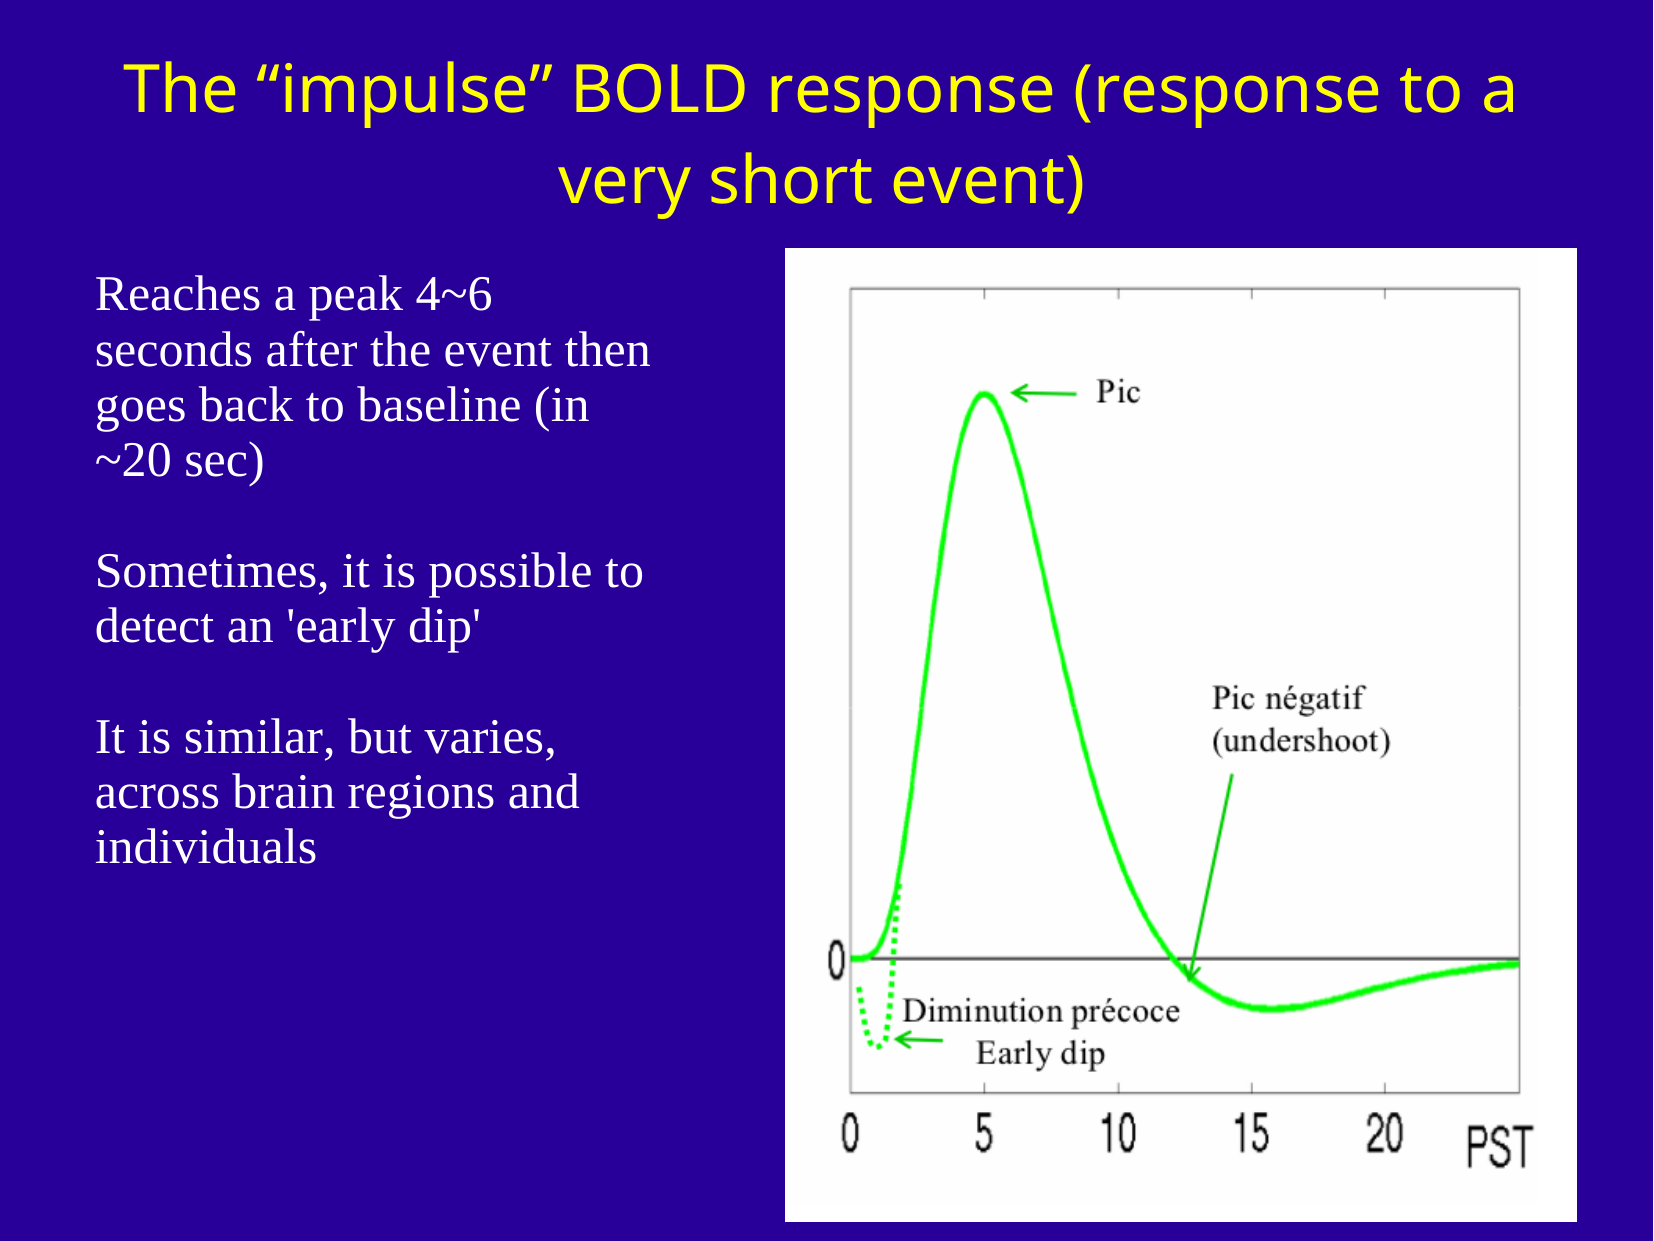

# The “impulse” BOLD response (response to a very short event)
Reaches a peak 4~6 seconds after the event then goes back to baseline (in ~20 sec)
Sometimes, it is possible to detect an 'early dip'
It is similar, but varies, across brain regions and individuals